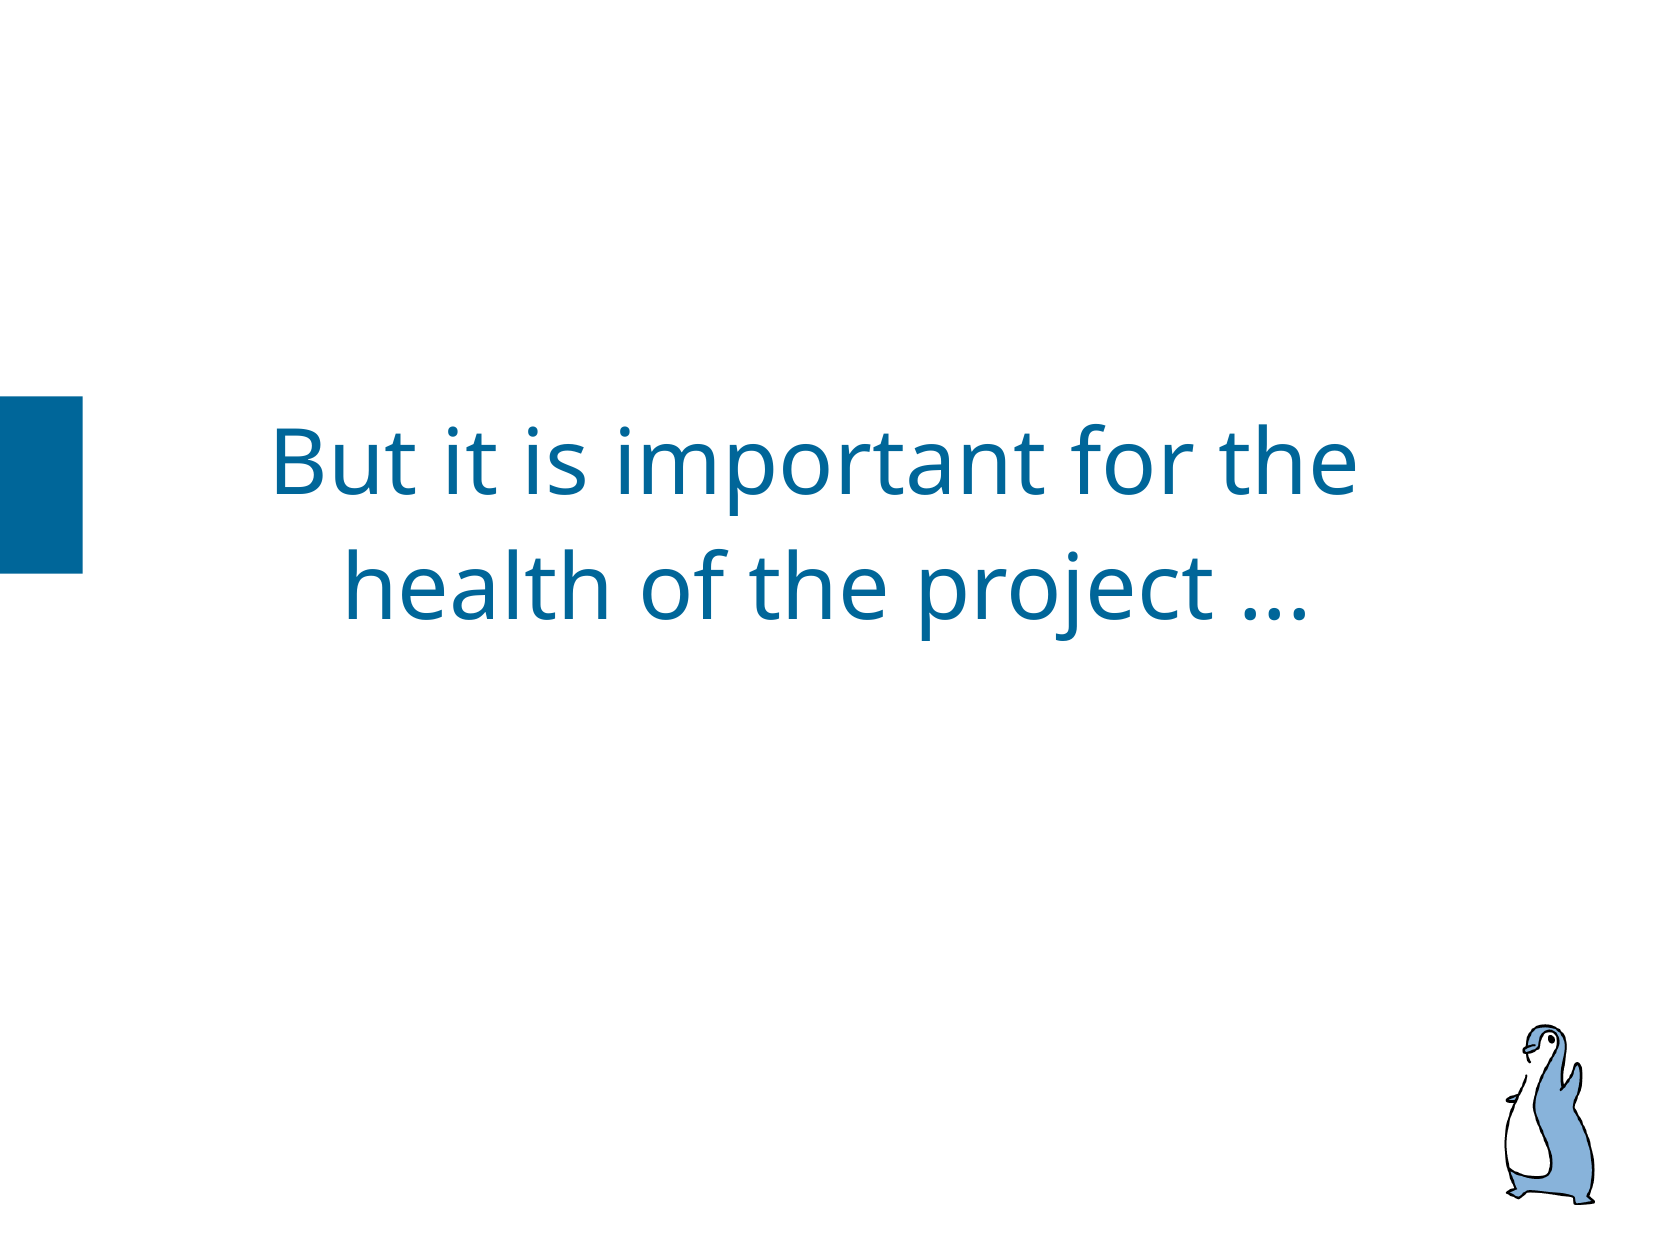

# But it is important for the health of the project ...
6